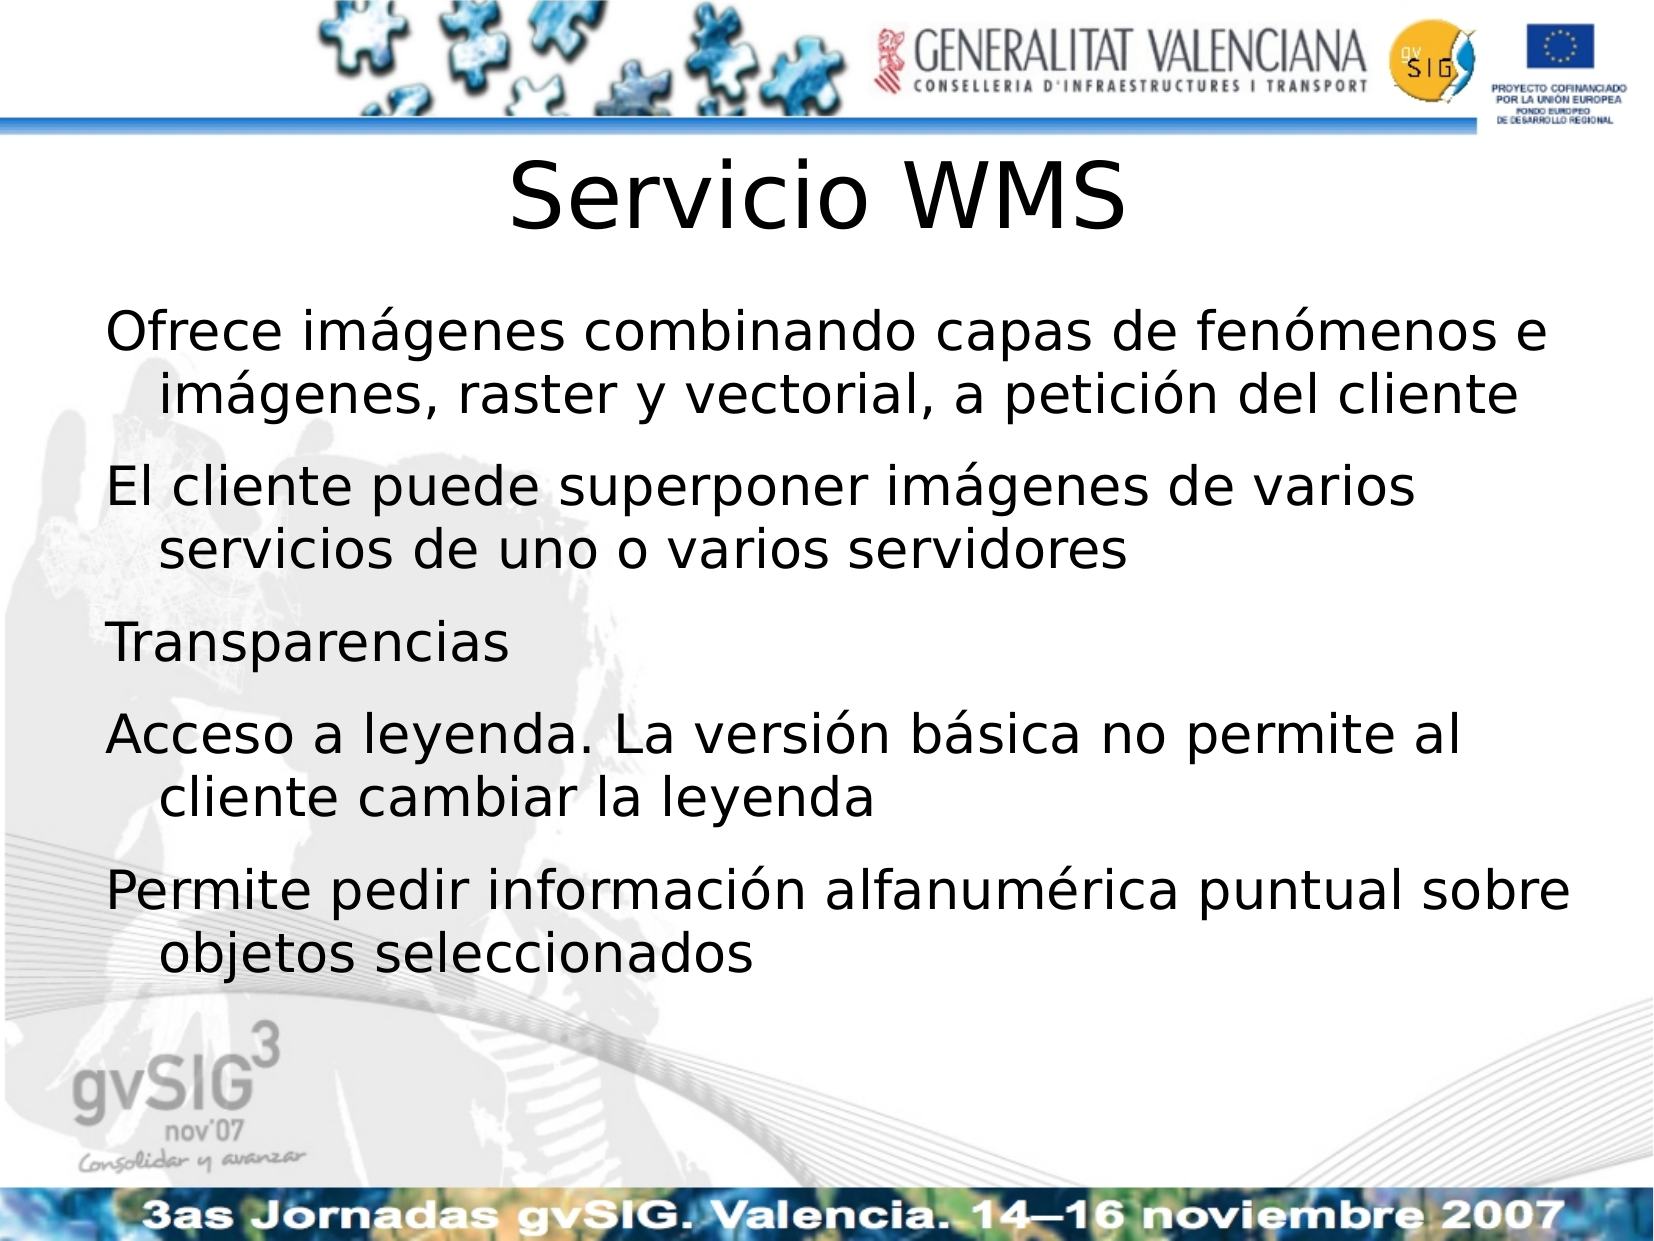

# Servicio WMS
Ofrece imágenes combinando capas de fenómenos e imágenes, raster y vectorial, a petición del cliente
El cliente puede superponer imágenes de varios servicios de uno o varios servidores
Transparencias
Acceso a leyenda. La versión básica no permite al cliente cambiar la leyenda
Permite pedir información alfanumérica puntual sobre objetos seleccionados